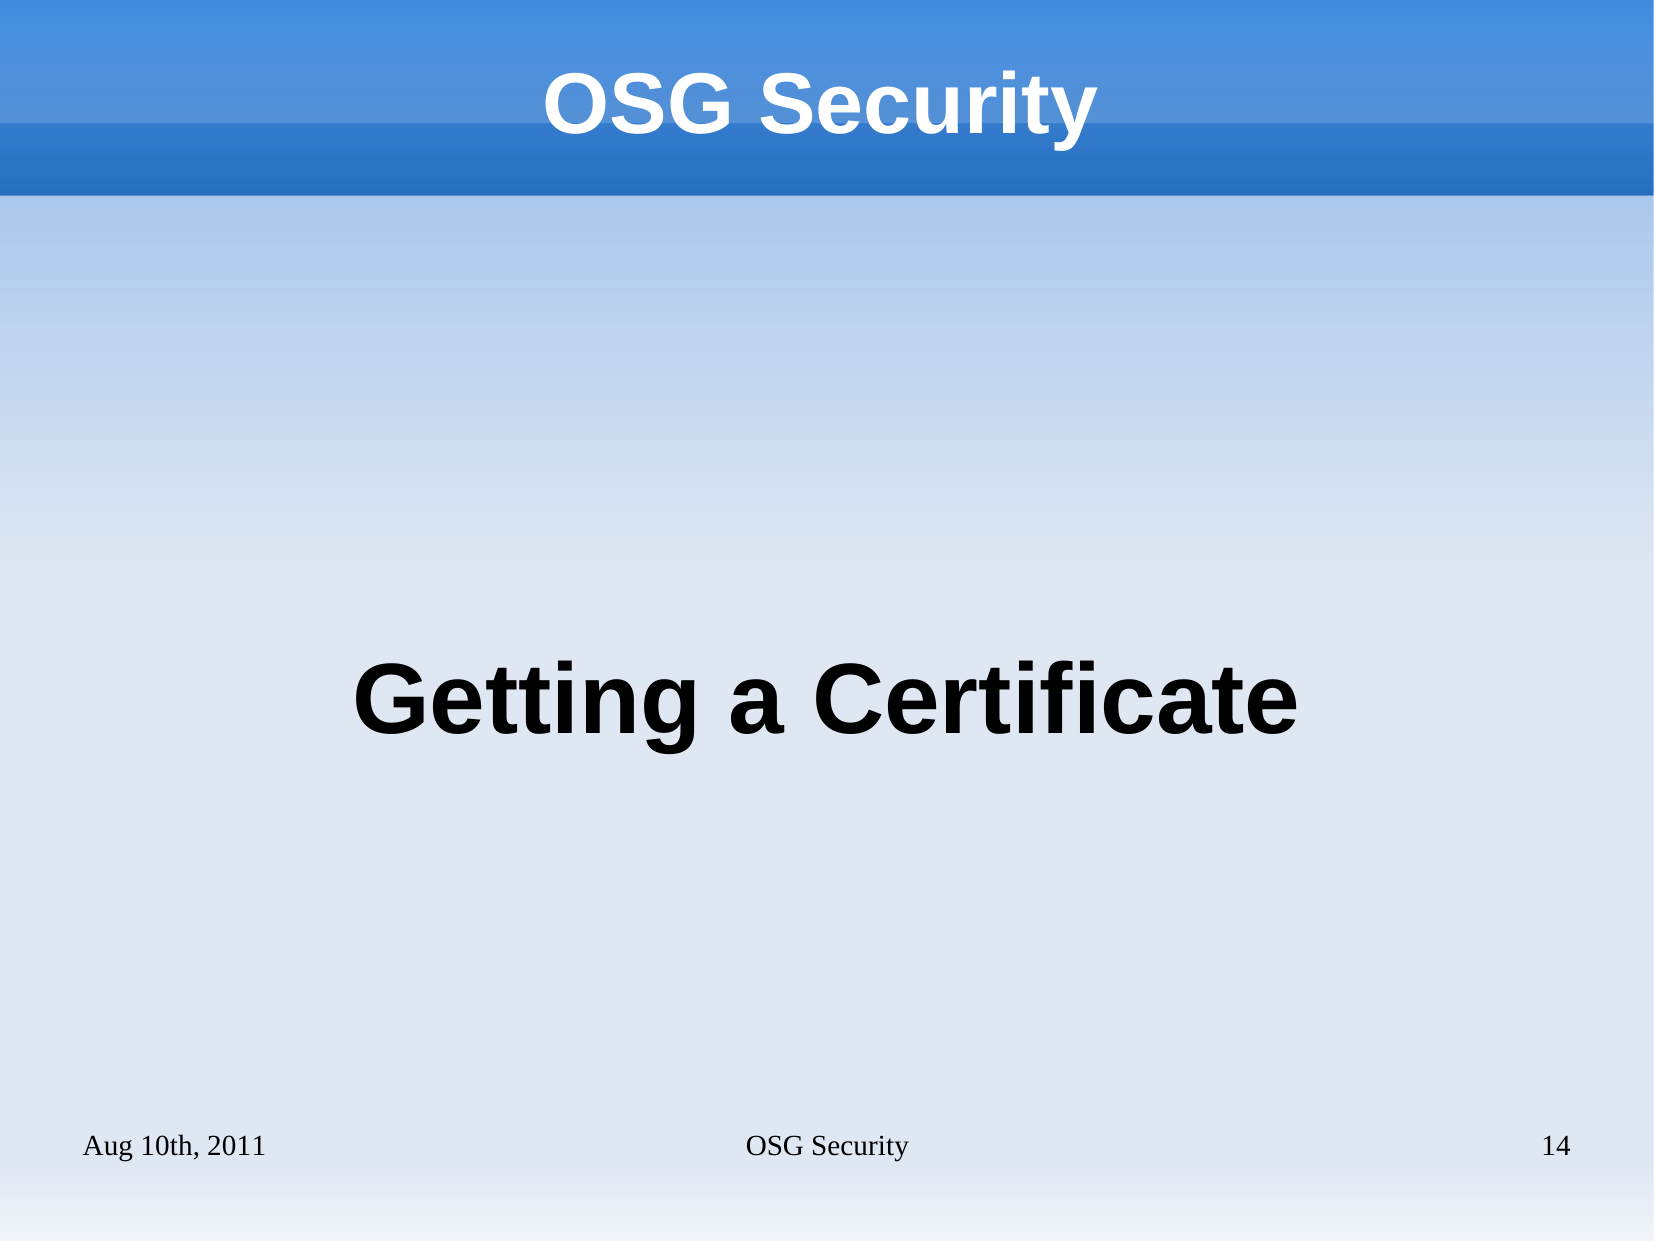

# OSG Security
Getting a Certificate
Aug 10th, 2011
OSG Security
14